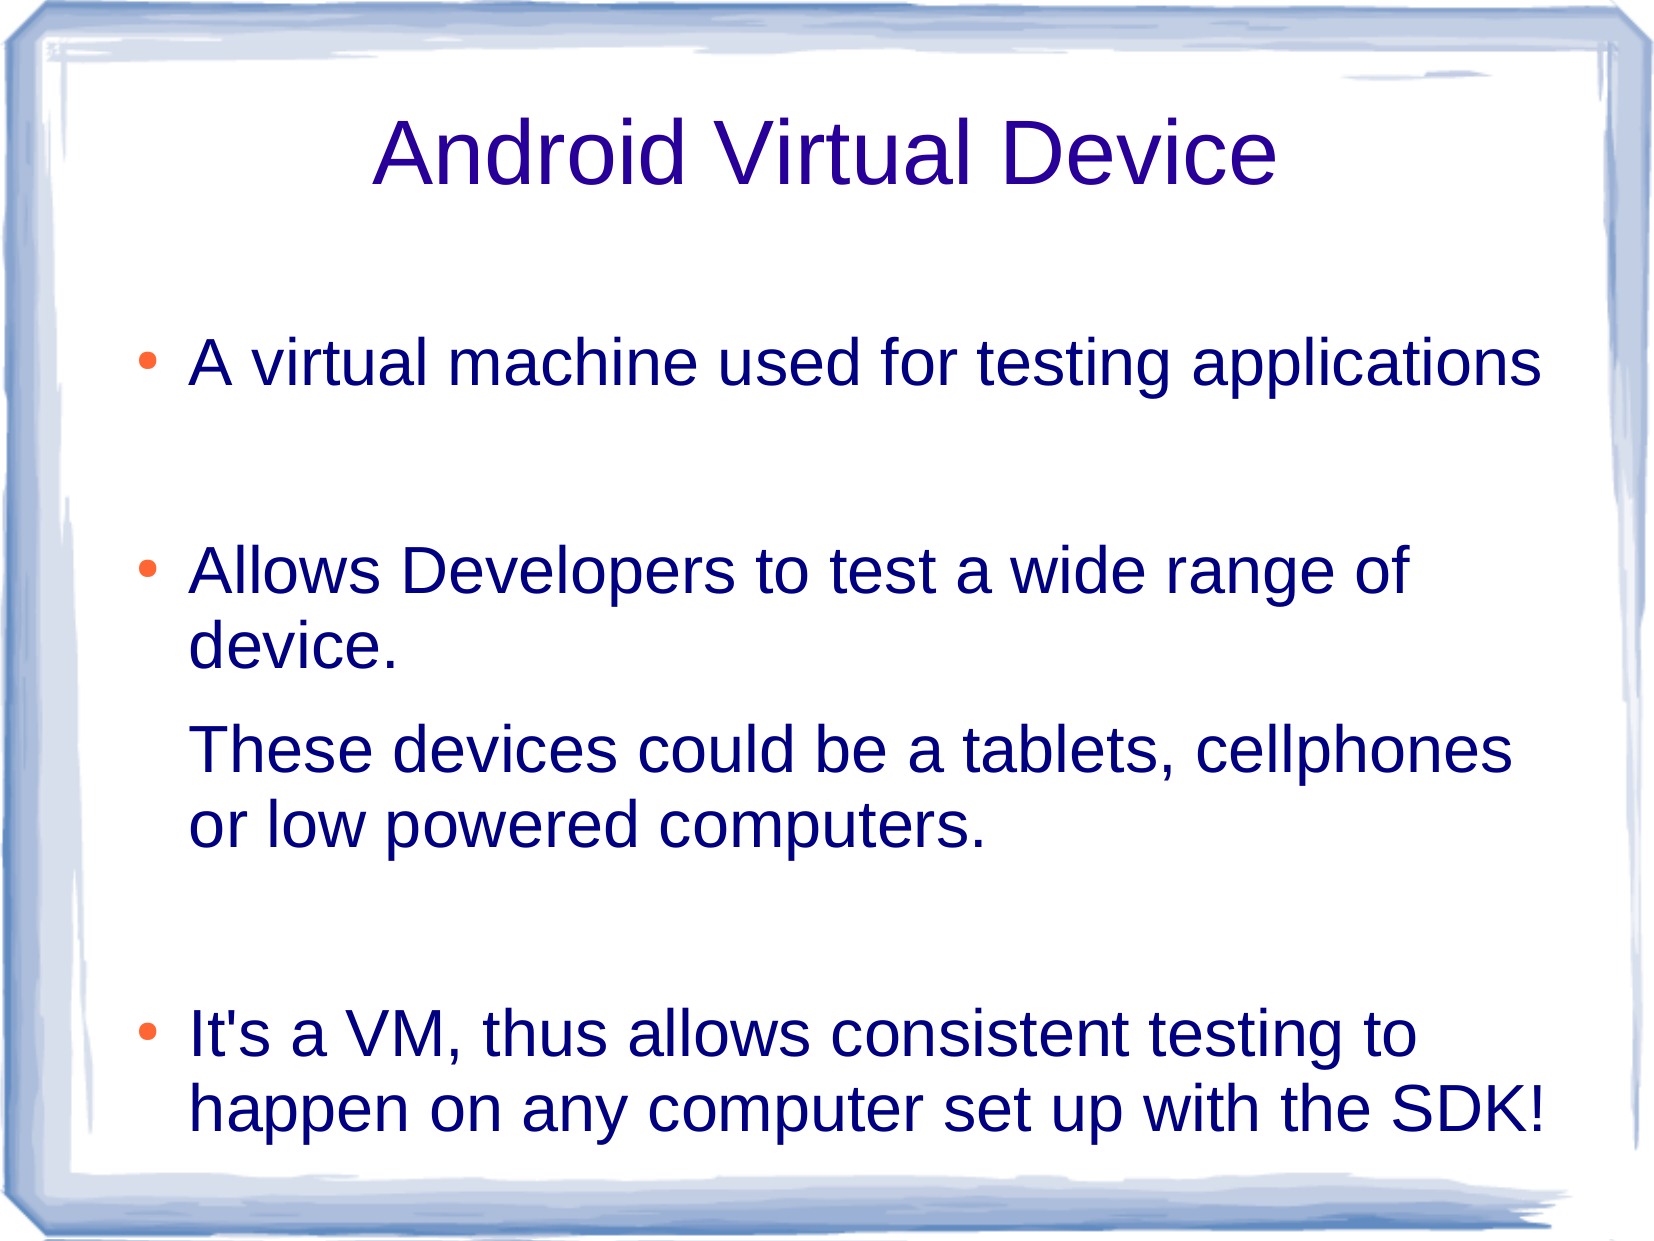

# Android Virtual Device
A virtual machine used for testing applications
Allows Developers to test a wide range of device.
These devices could be a tablets, cellphones or low powered computers.
It's a VM, thus allows consistent testing to happen on any computer set up with the SDK!